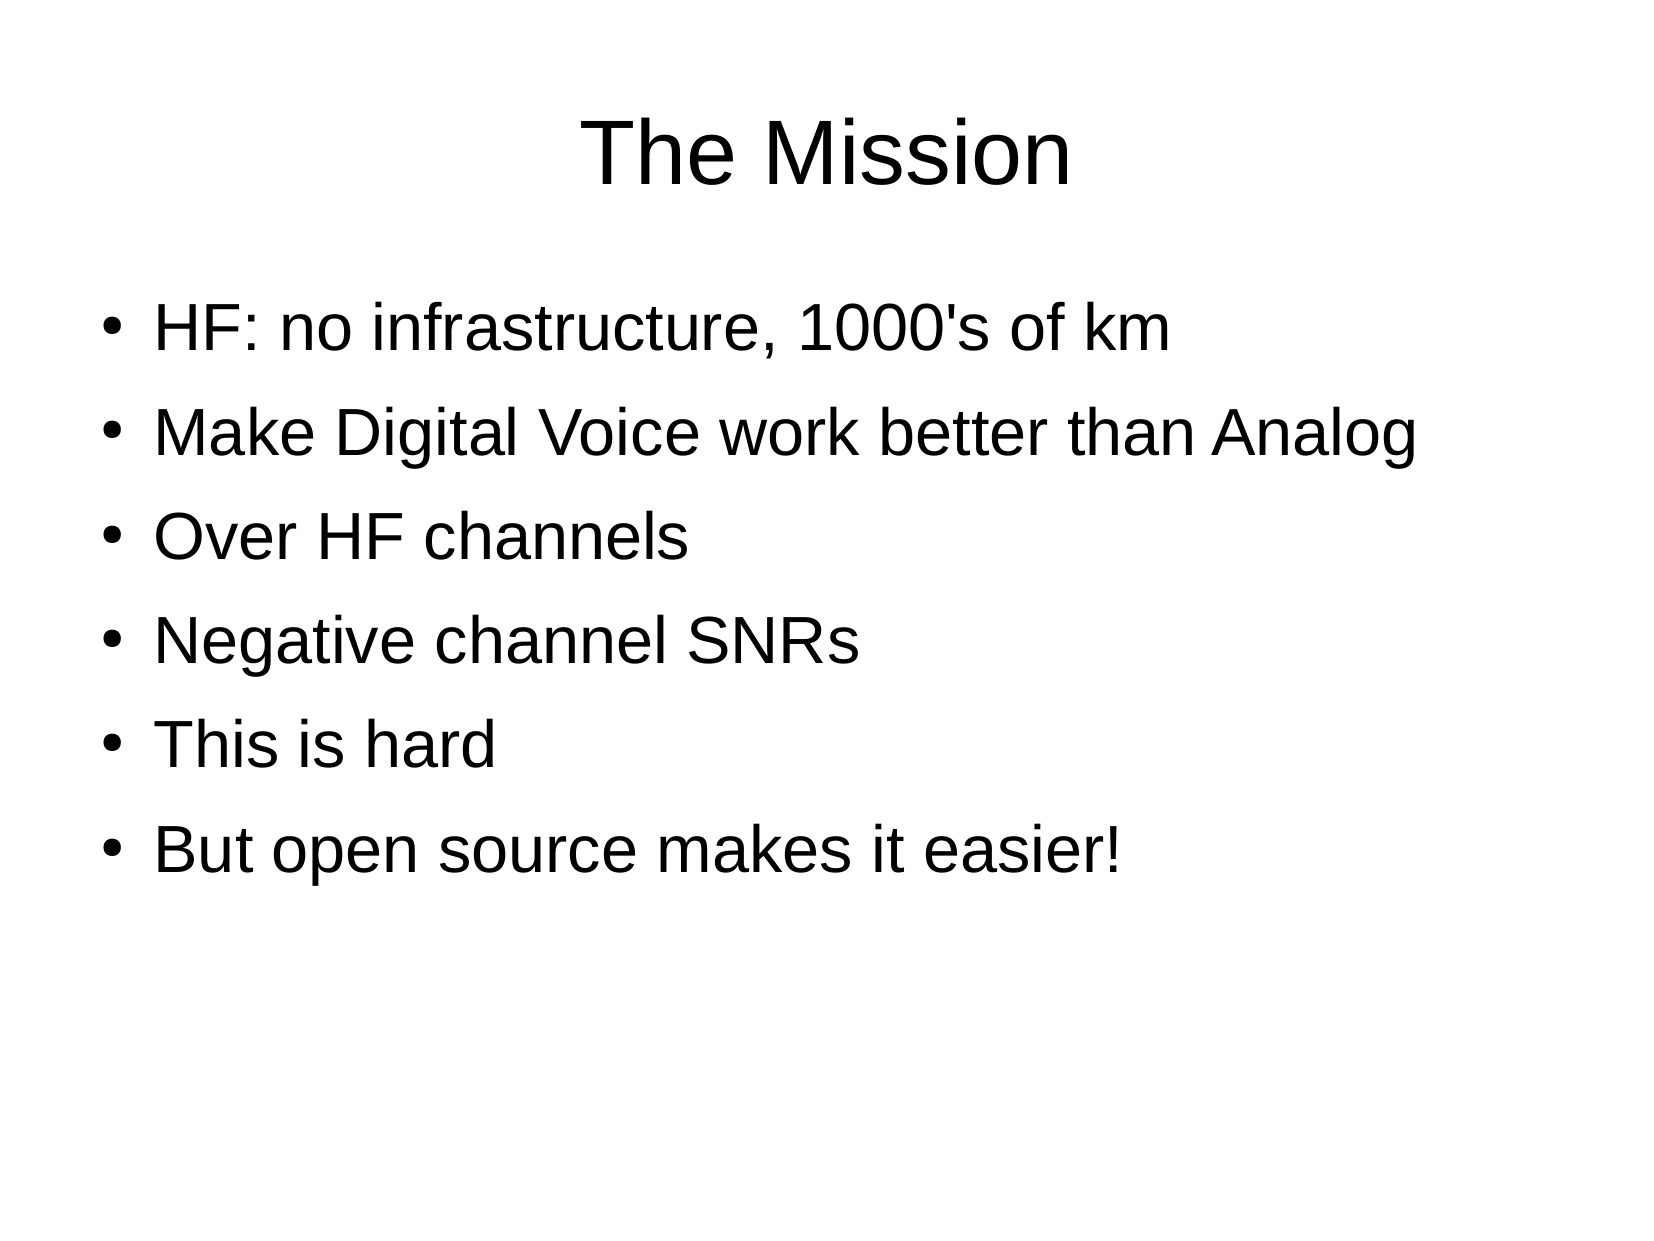

# The Mission
HF: no infrastructure, 1000's of km
Make Digital Voice work better than Analog
Over HF channels
Negative channel SNRs
This is hard
But open source makes it easier!